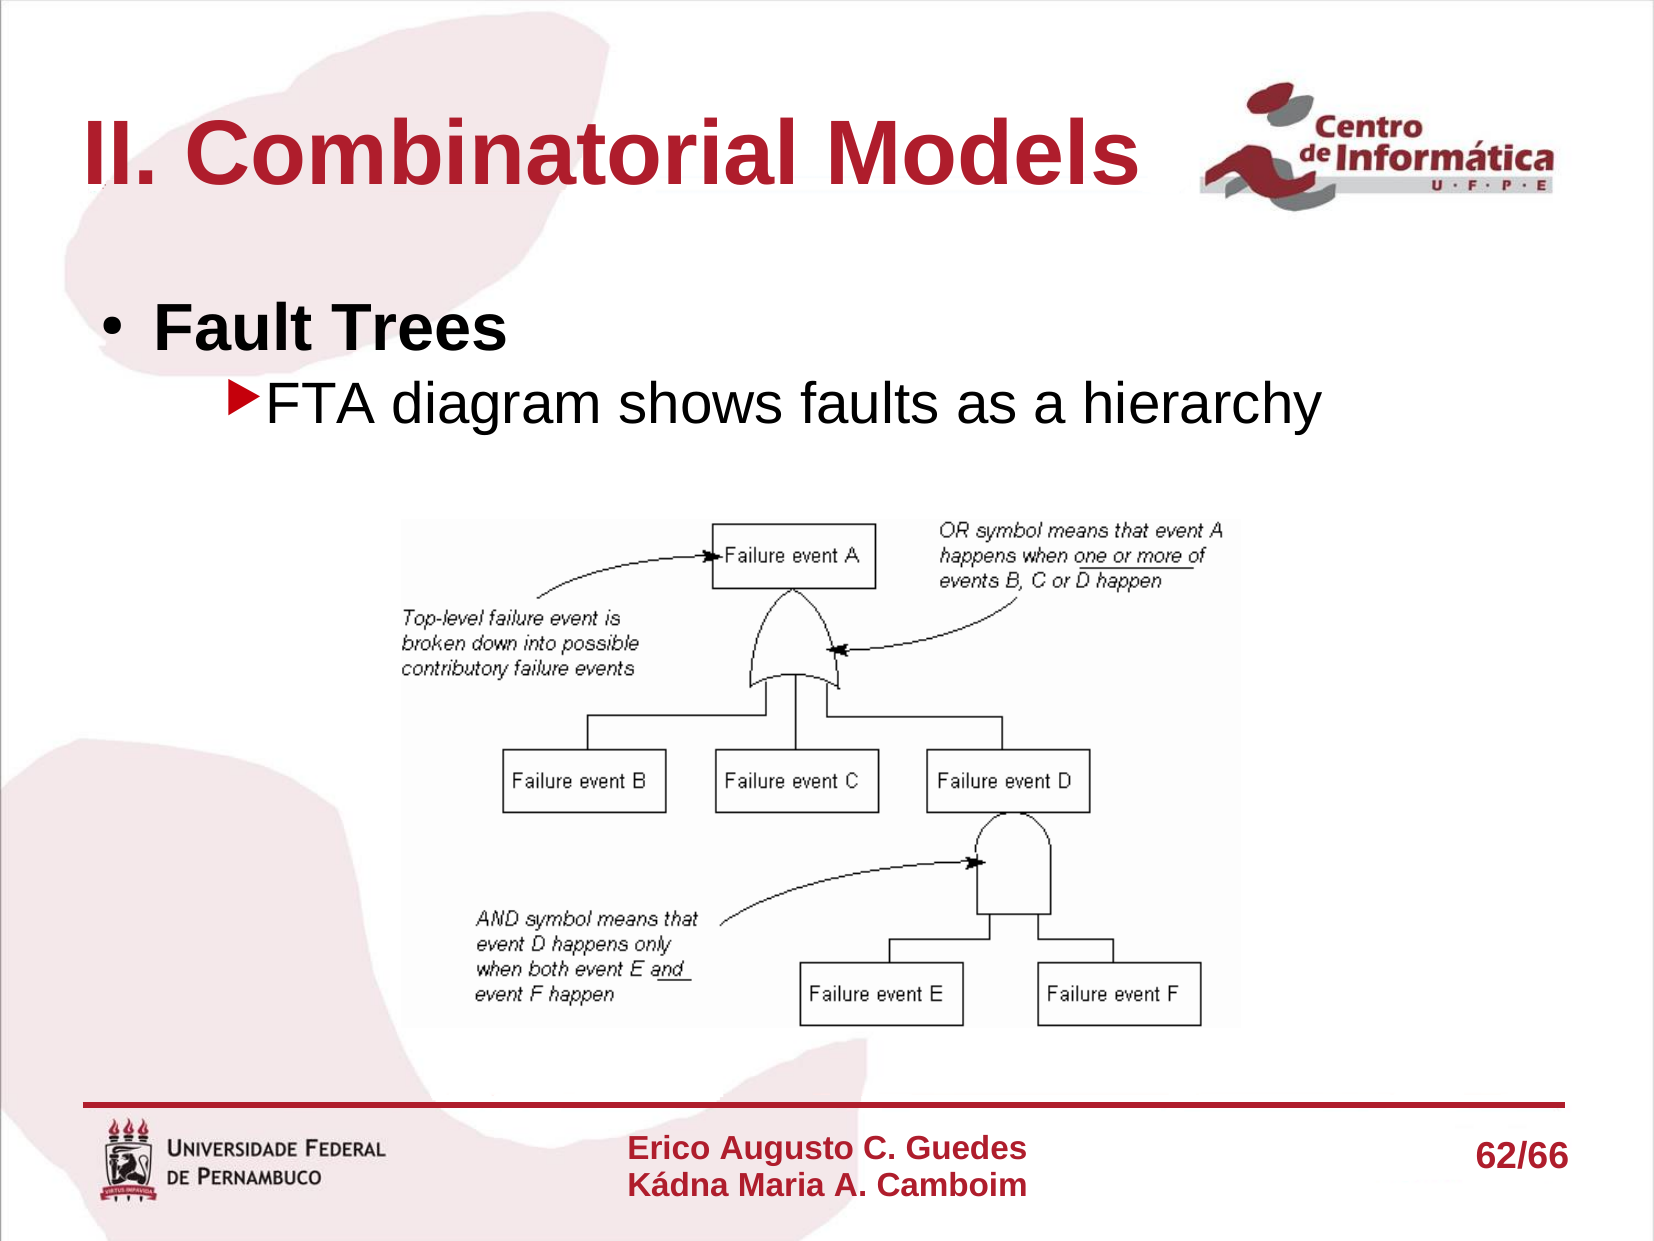

# II. Combinatorial Models
Fault Trees
FTA diagram shows faults as a hierarchy